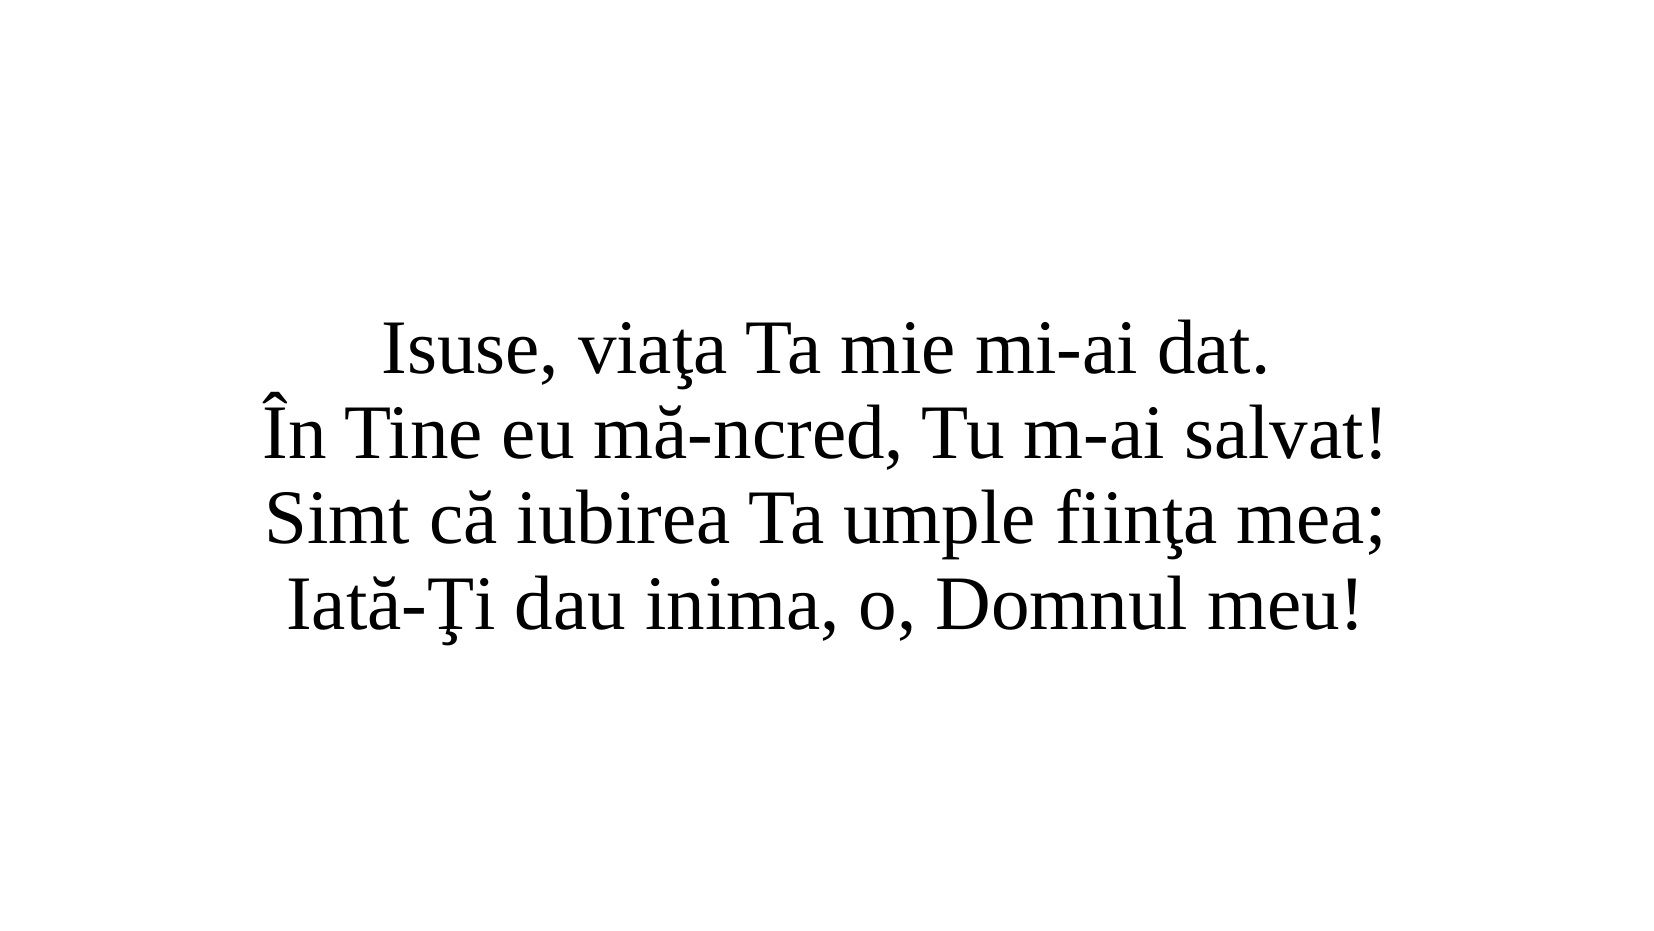

# Isuse, viaţa Ta mie mi-ai dat.
În Tine eu mă-ncred, Tu m-ai salvat!
Simt că iubirea Ta umple fiinţa mea;
Iată-Ţi dau inima, o, Domnul meu!